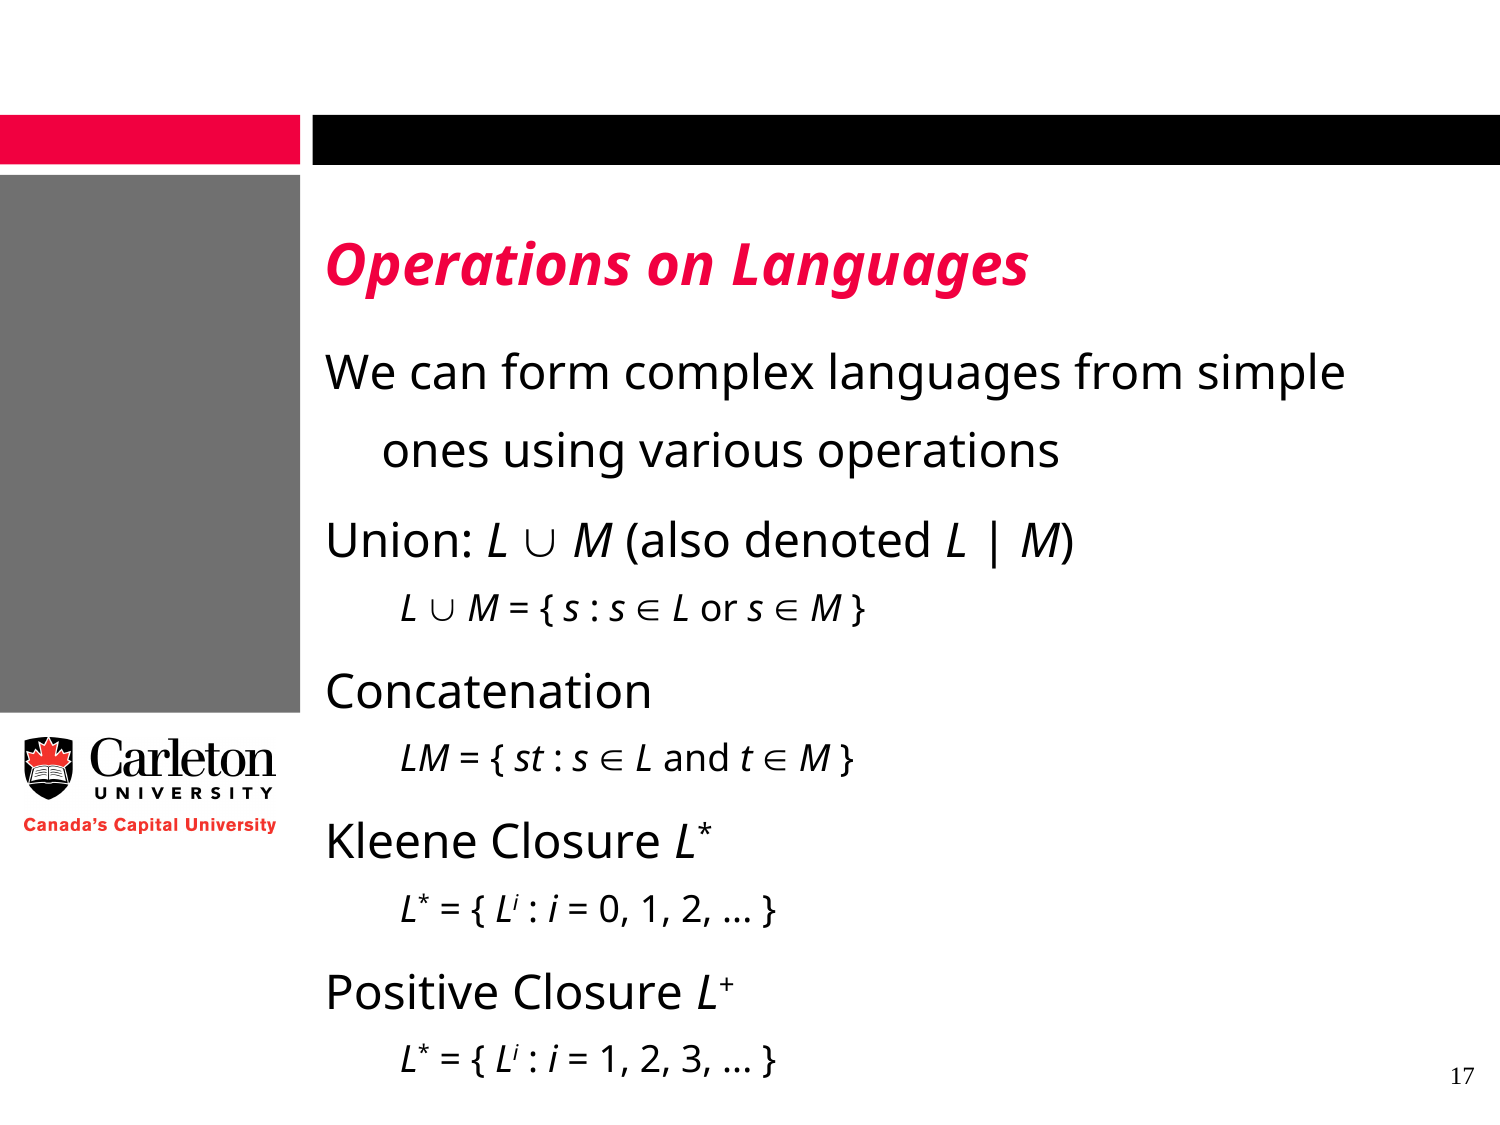

# Operations on Languages
We can form complex languages from simple ones using various operations
Union: L  M (also denoted L | M)
L  M = { s : s  L or s  M }
Concatenation
LM = { st : s  L and t  M }
Kleene Closure L*
L* = { Li : i = 0, 1, 2, ... }
Positive Closure L+
L* = { Li : i = 1, 2, 3, ... }
17